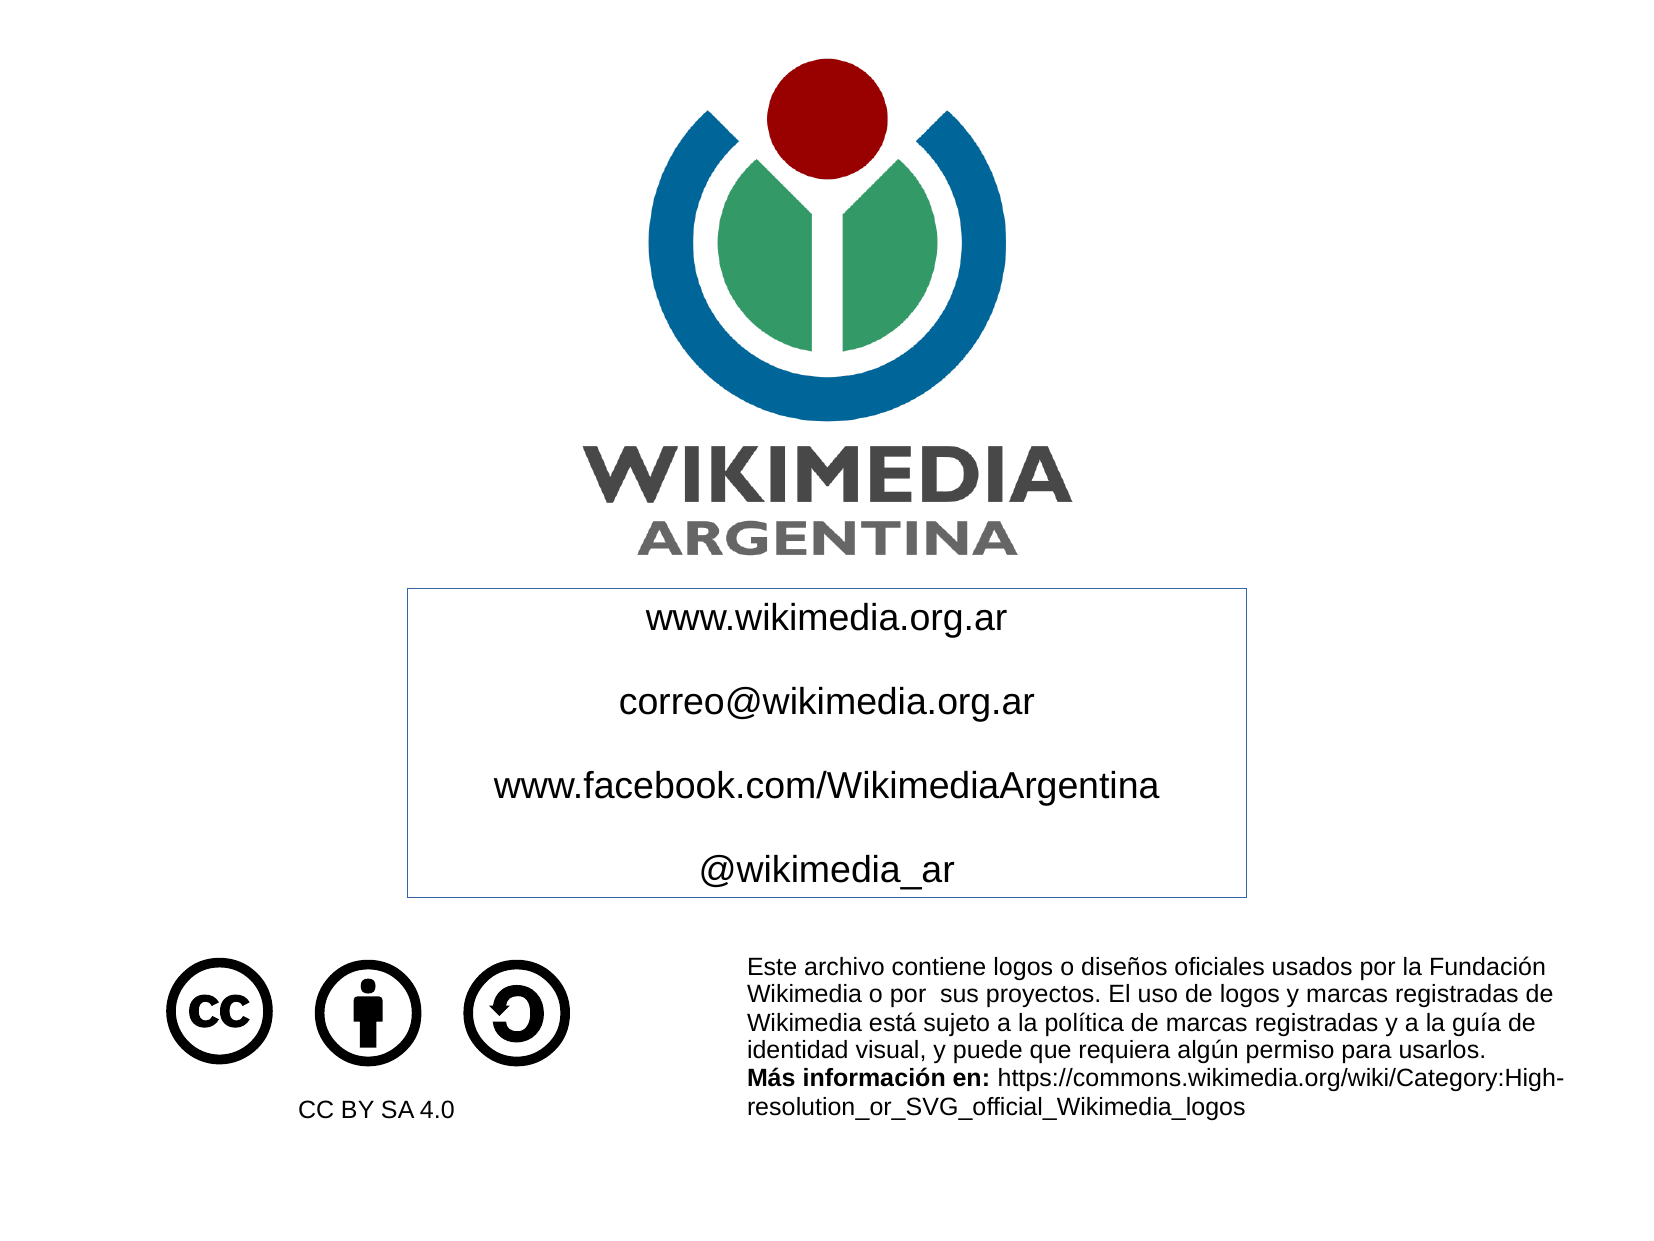

www.wikimedia.org.ar
correo@wikimedia.org.ar
www.facebook.com/WikimediaArgentina
@wikimedia_ar
Este archivo contiene logos o diseños oficiales usados por la Fundación Wikimedia o por sus proyectos. El uso de logos y marcas registradas de Wikimedia está sujeto a la política de marcas registradas y a la guía de identidad visual, y puede que requiera algún permiso para usarlos.
Más información en: https://commons.wikimedia.org/wiki/Category:High-resolution_or_SVG_official_Wikimedia_logos
CC BY SA 4.0